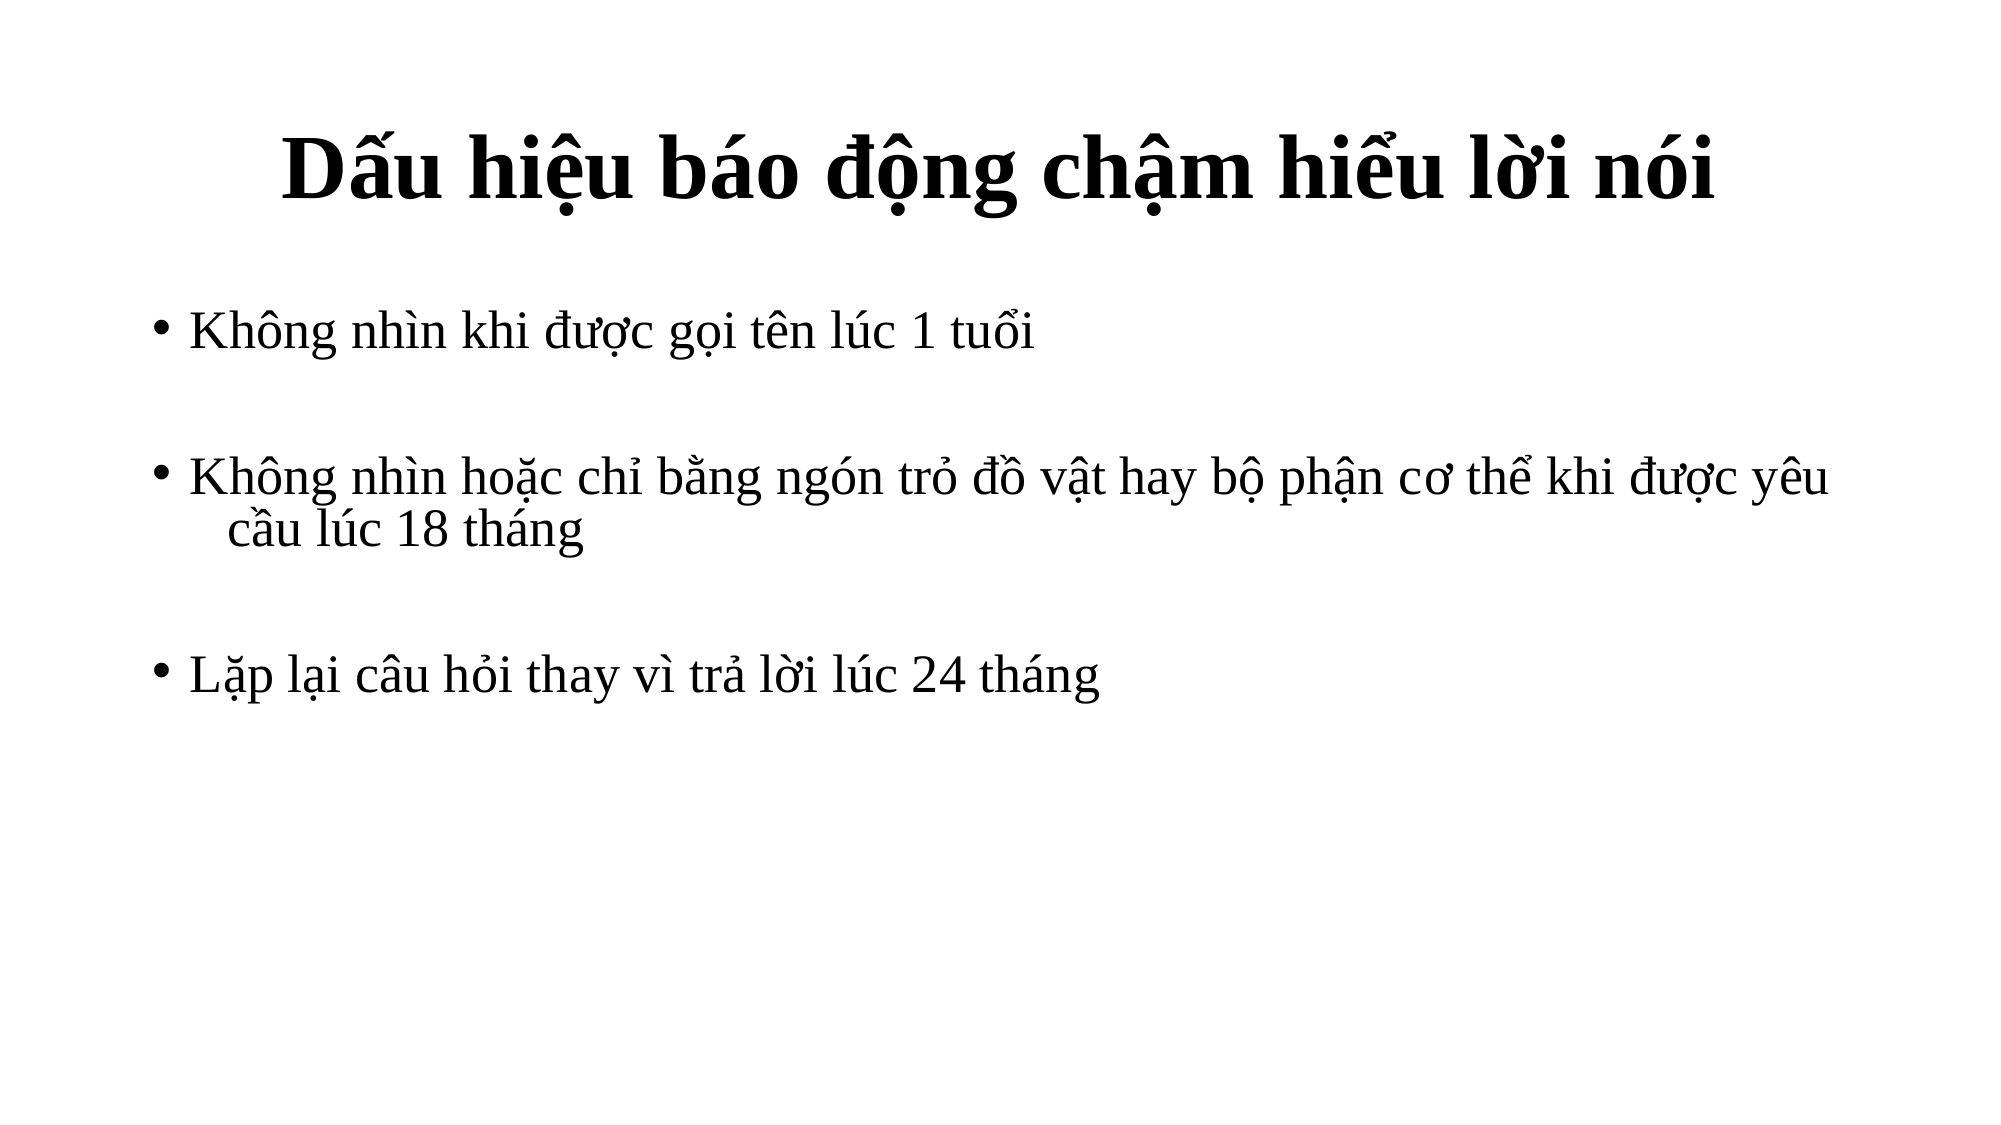

# Dấu hiệu báo động chậm hiểu lời nói
Không nhìn khi được gọi tên lúc 1 tuổi
Không nhìn hoặc chỉ bằng ngón trỏ đồ vật hay bộ phận cơ thể khi được yêu cầu lúc 18 tháng
Lặp lại câu hỏi thay vì trả lời lúc 24 tháng